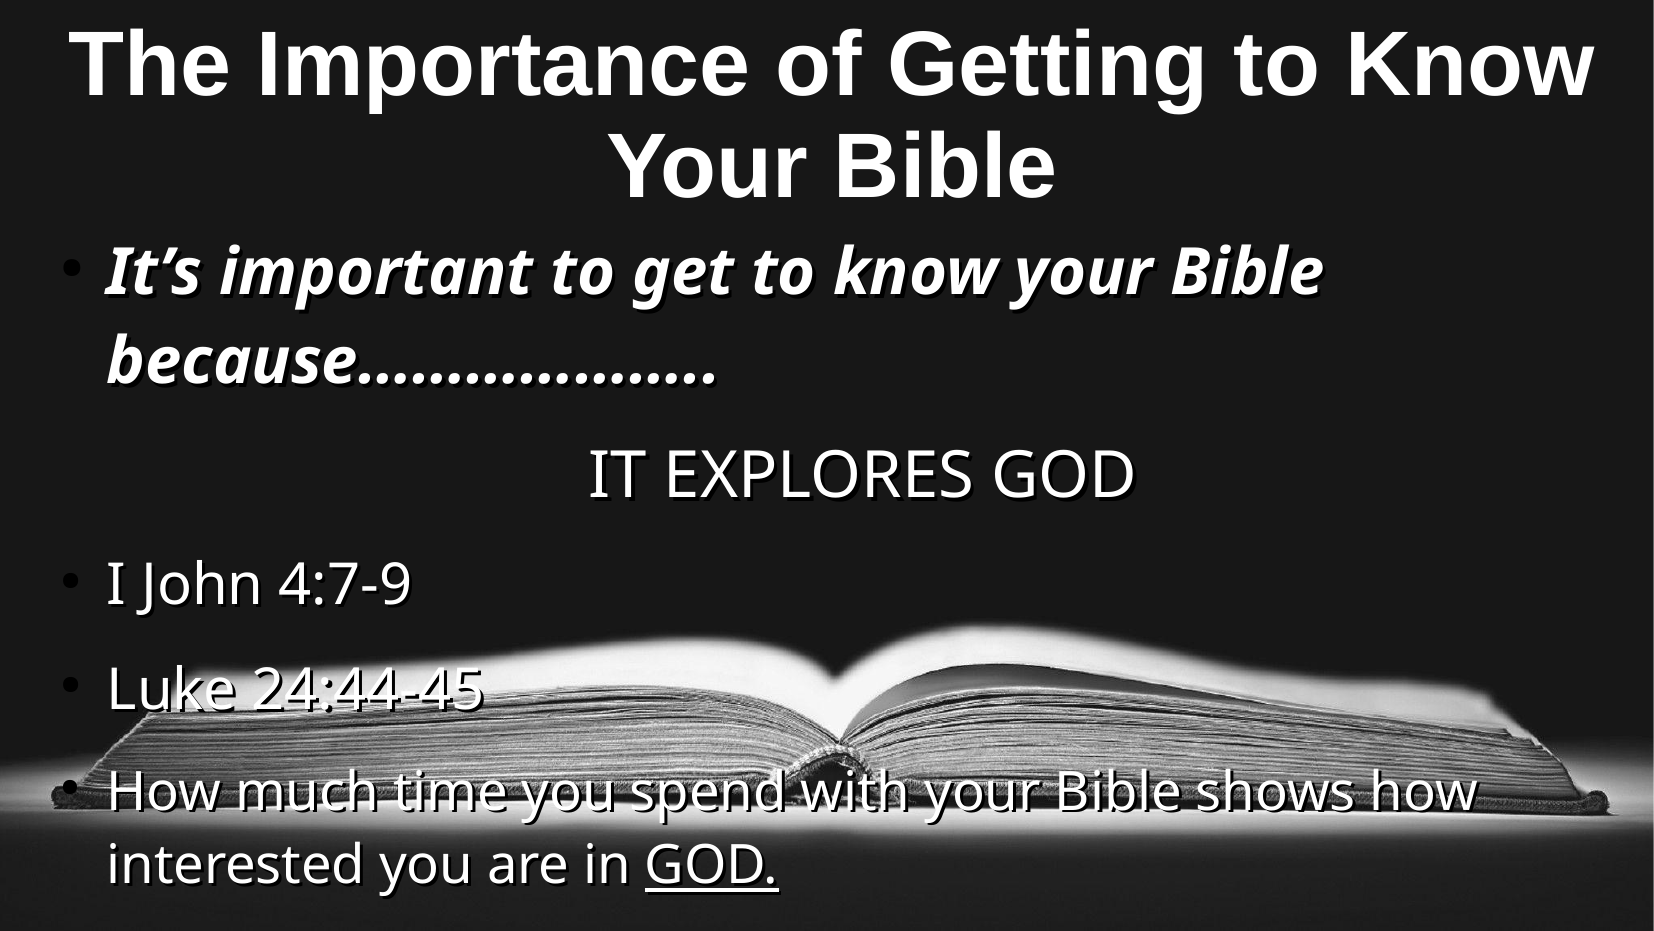

# The Importance of Getting to Know Your Bible
It’s important to get to know your Bible because………………..
IT EXPLORES GOD
I John 4:7-9
Luke 24:44-45
How much time you spend with your Bible shows how interested you are in GOD.